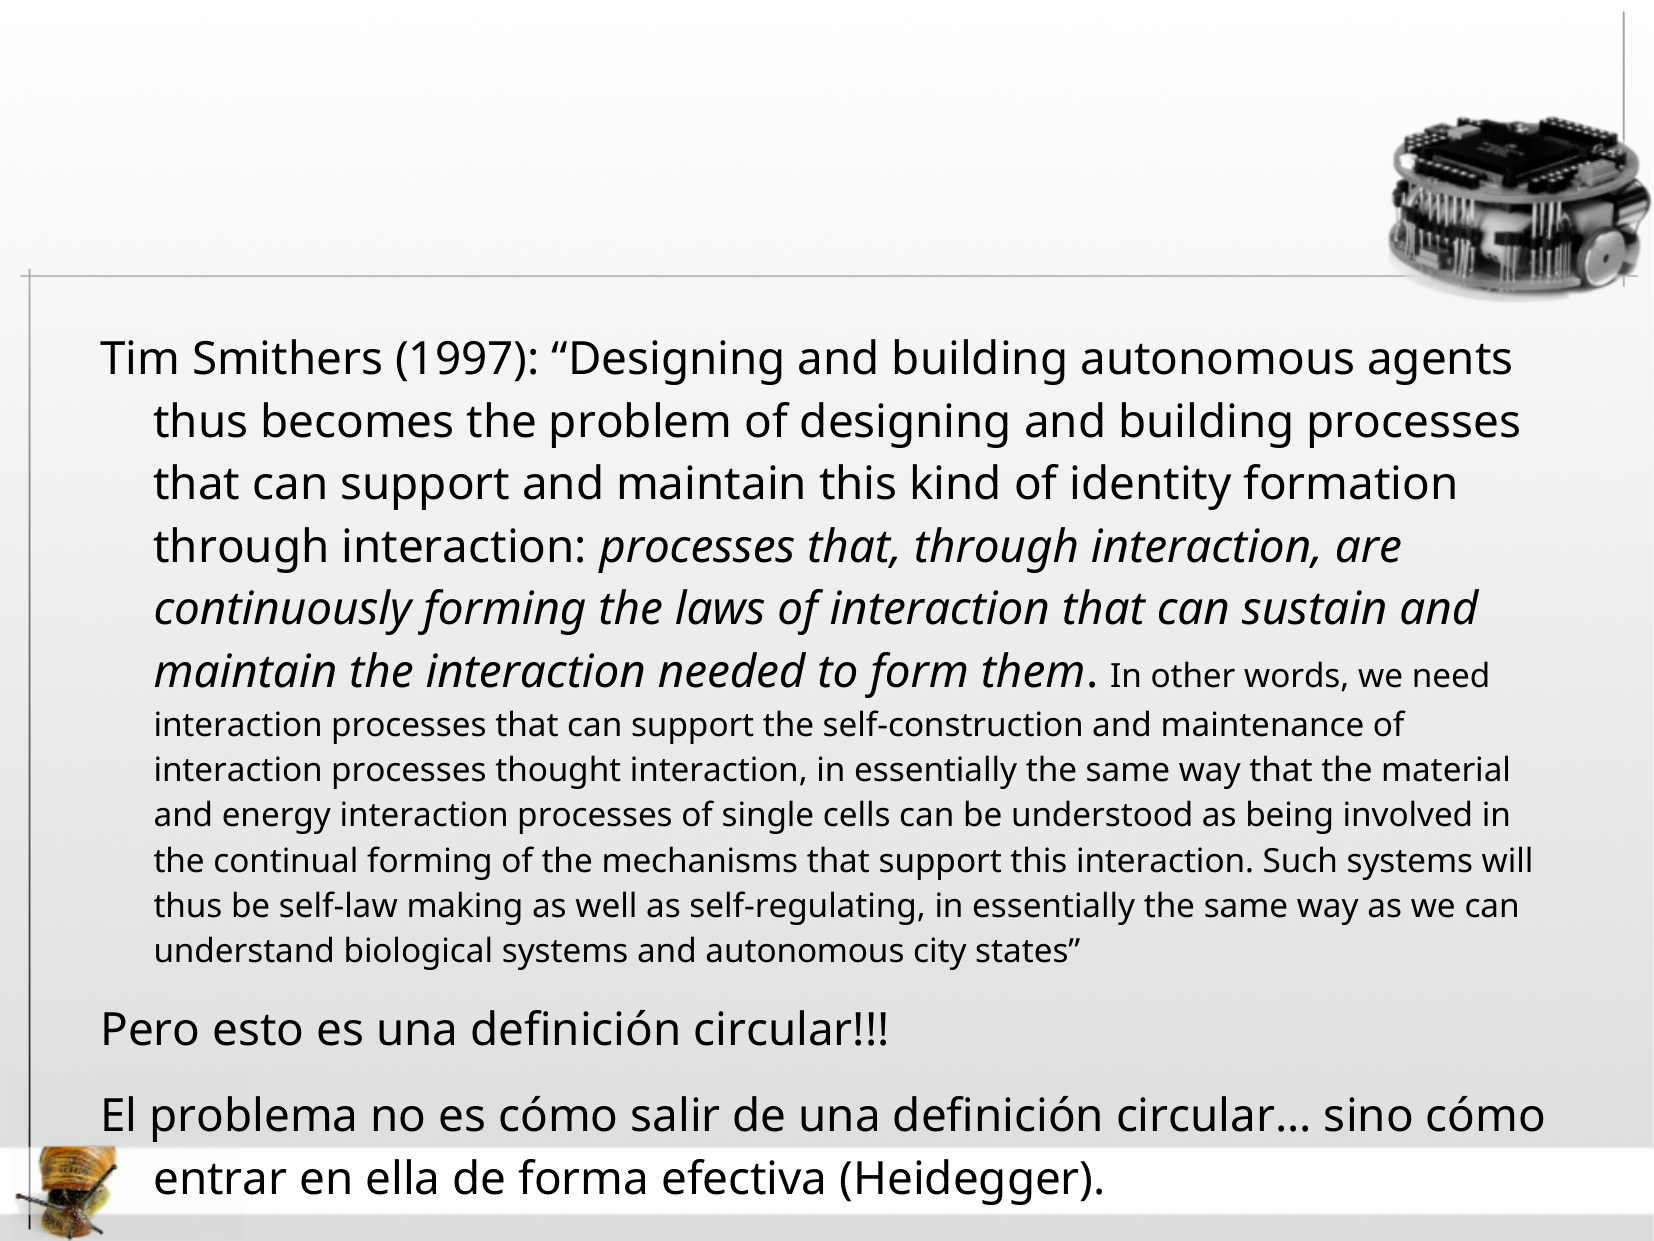

# Tim Smithers (1997): “Designing and building autonomous agents thus becomes the problem of designing and building processes that can support and maintain this kind of identity formation through interaction: processes that, through interaction, are continuously forming the laws of interaction that can sustain and maintain the interaction needed to form them. In other words, we need interaction processes that can support the self-construction and maintenance of interaction processes thought interaction, in essentially the same way that the material and energy interaction processes of single cells can be understood as being involved in the continual forming of the mechanisms that support this interaction. Such systems will thus be self-law making as well as self-regulating, in essentially the same way as we can understand biological systems and autonomous city states”
Pero esto es una definición circular!!!
El problema no es cómo salir de una definición circular... sino cómo entrar en ella de forma efectiva (Heidegger).